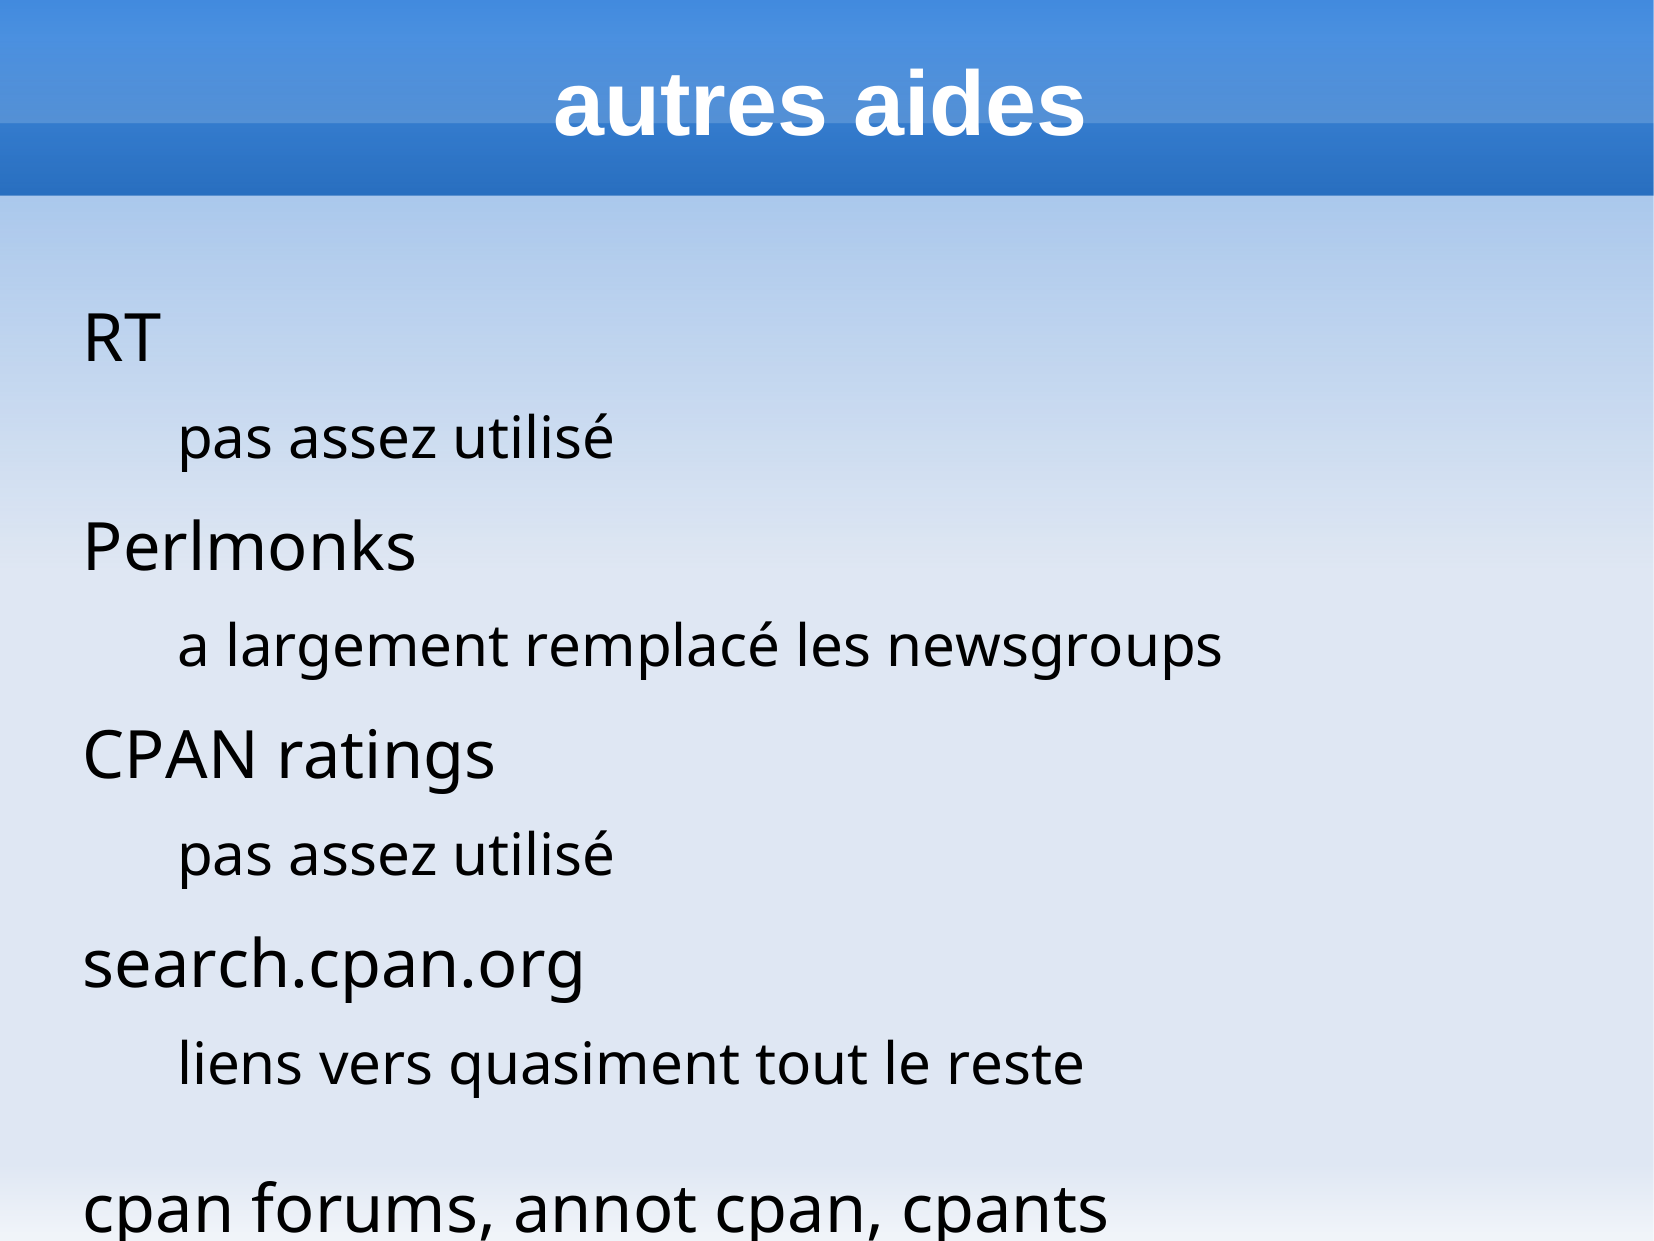

# autres aides
RT
pas assez utilisé
Perlmonks
a largement remplacé les newsgroups
CPAN ratings
pas assez utilisé
search.cpan.org
liens vers quasiment tout le reste
cpan forums, annot cpan, cpants